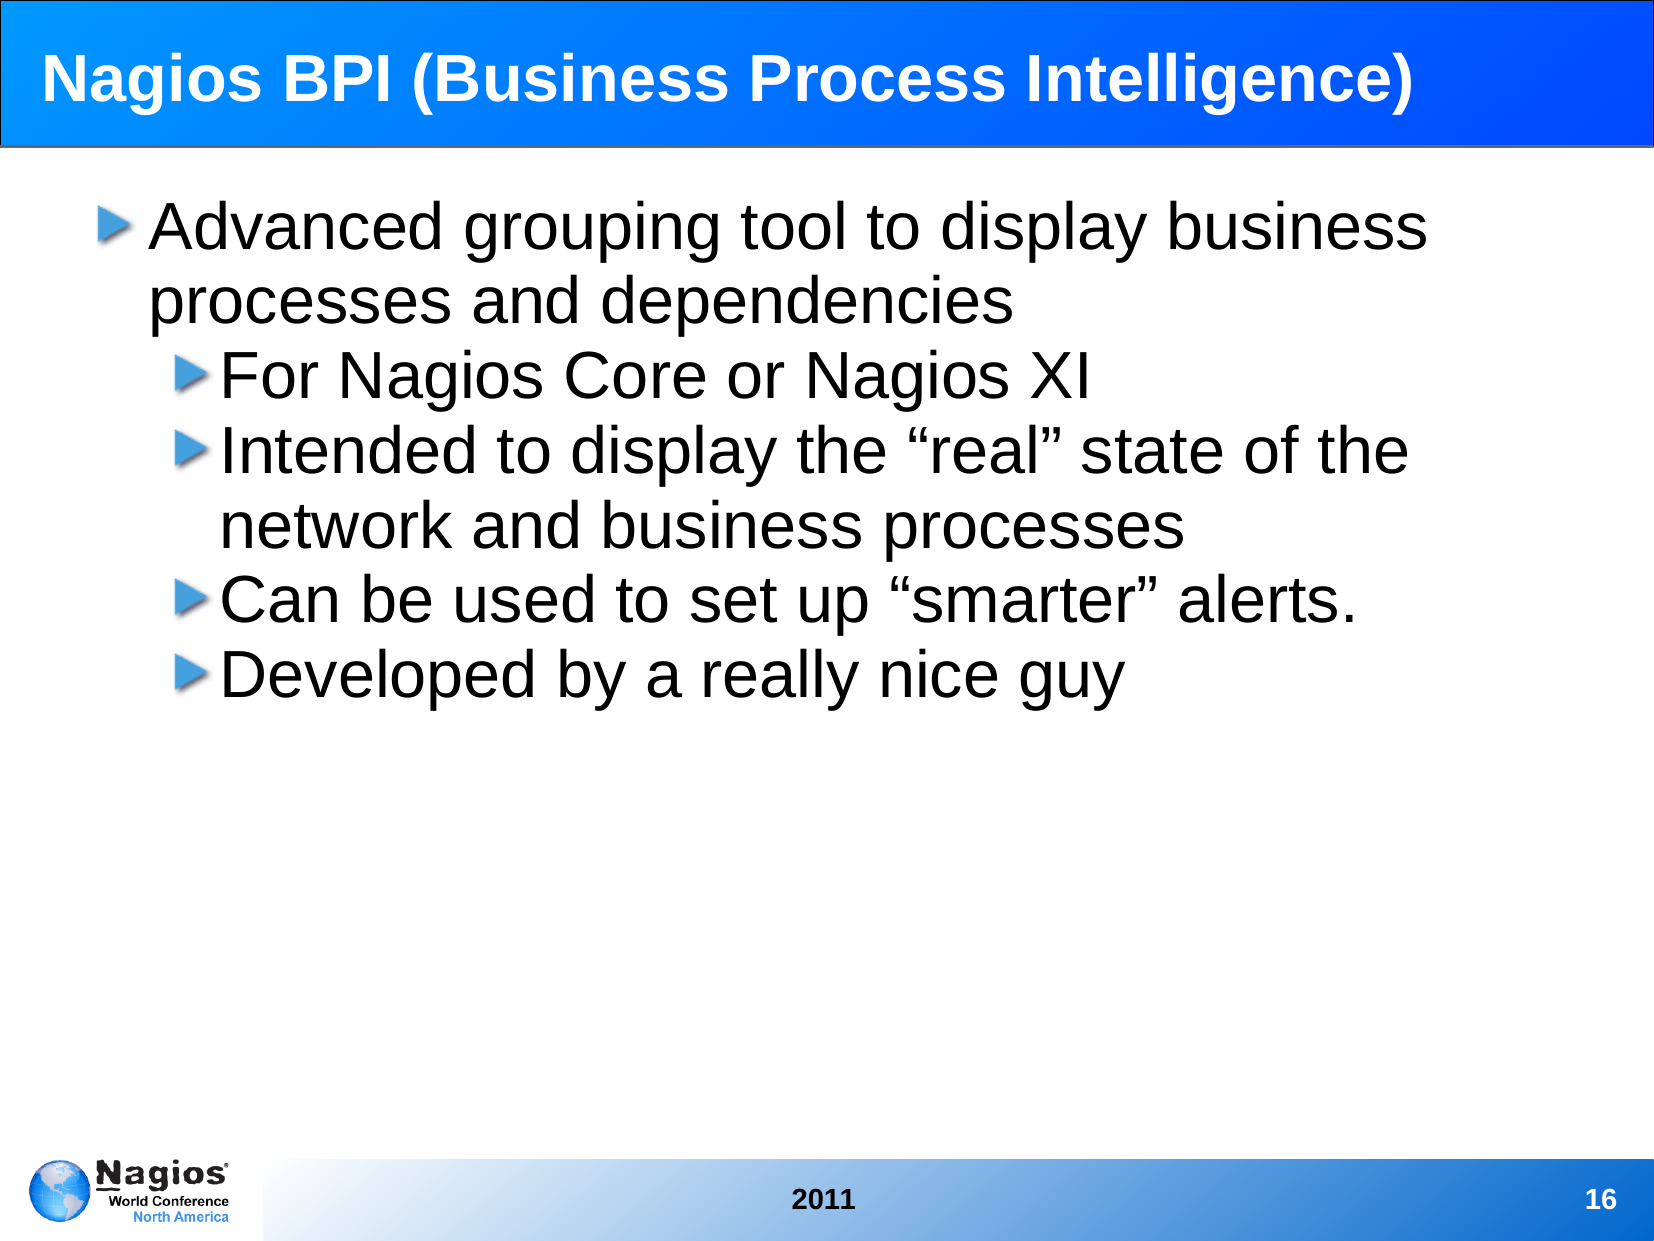

# Nagios BPI (Business Process Intelligence)
Advanced grouping tool to display business processes and dependencies
For Nagios Core or Nagios XI
Intended to display the “real” state of the network and business processes
Can be used to set up “smarter” alerts.
Developed by a really nice guy
2011
16